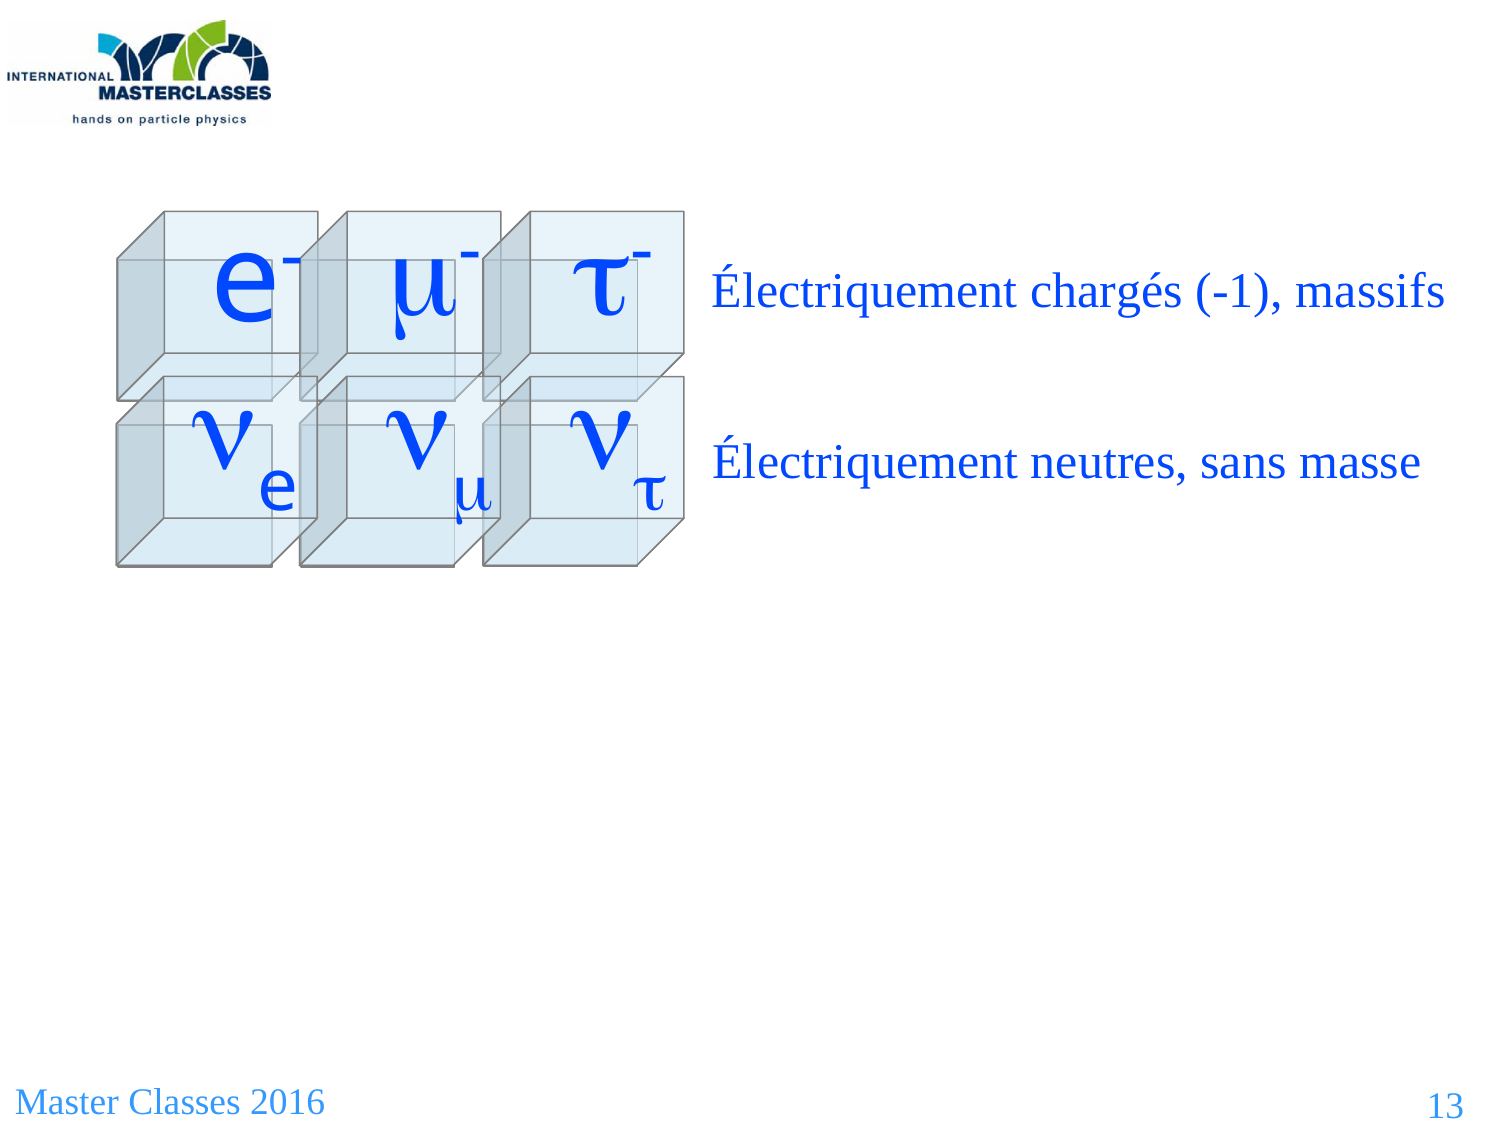

μ-
τ-
e-
Électriquement chargés (-1), massifs
νe
νμ
ντ
 Électriquement neutres, sans masse
Master Classes 2016
13